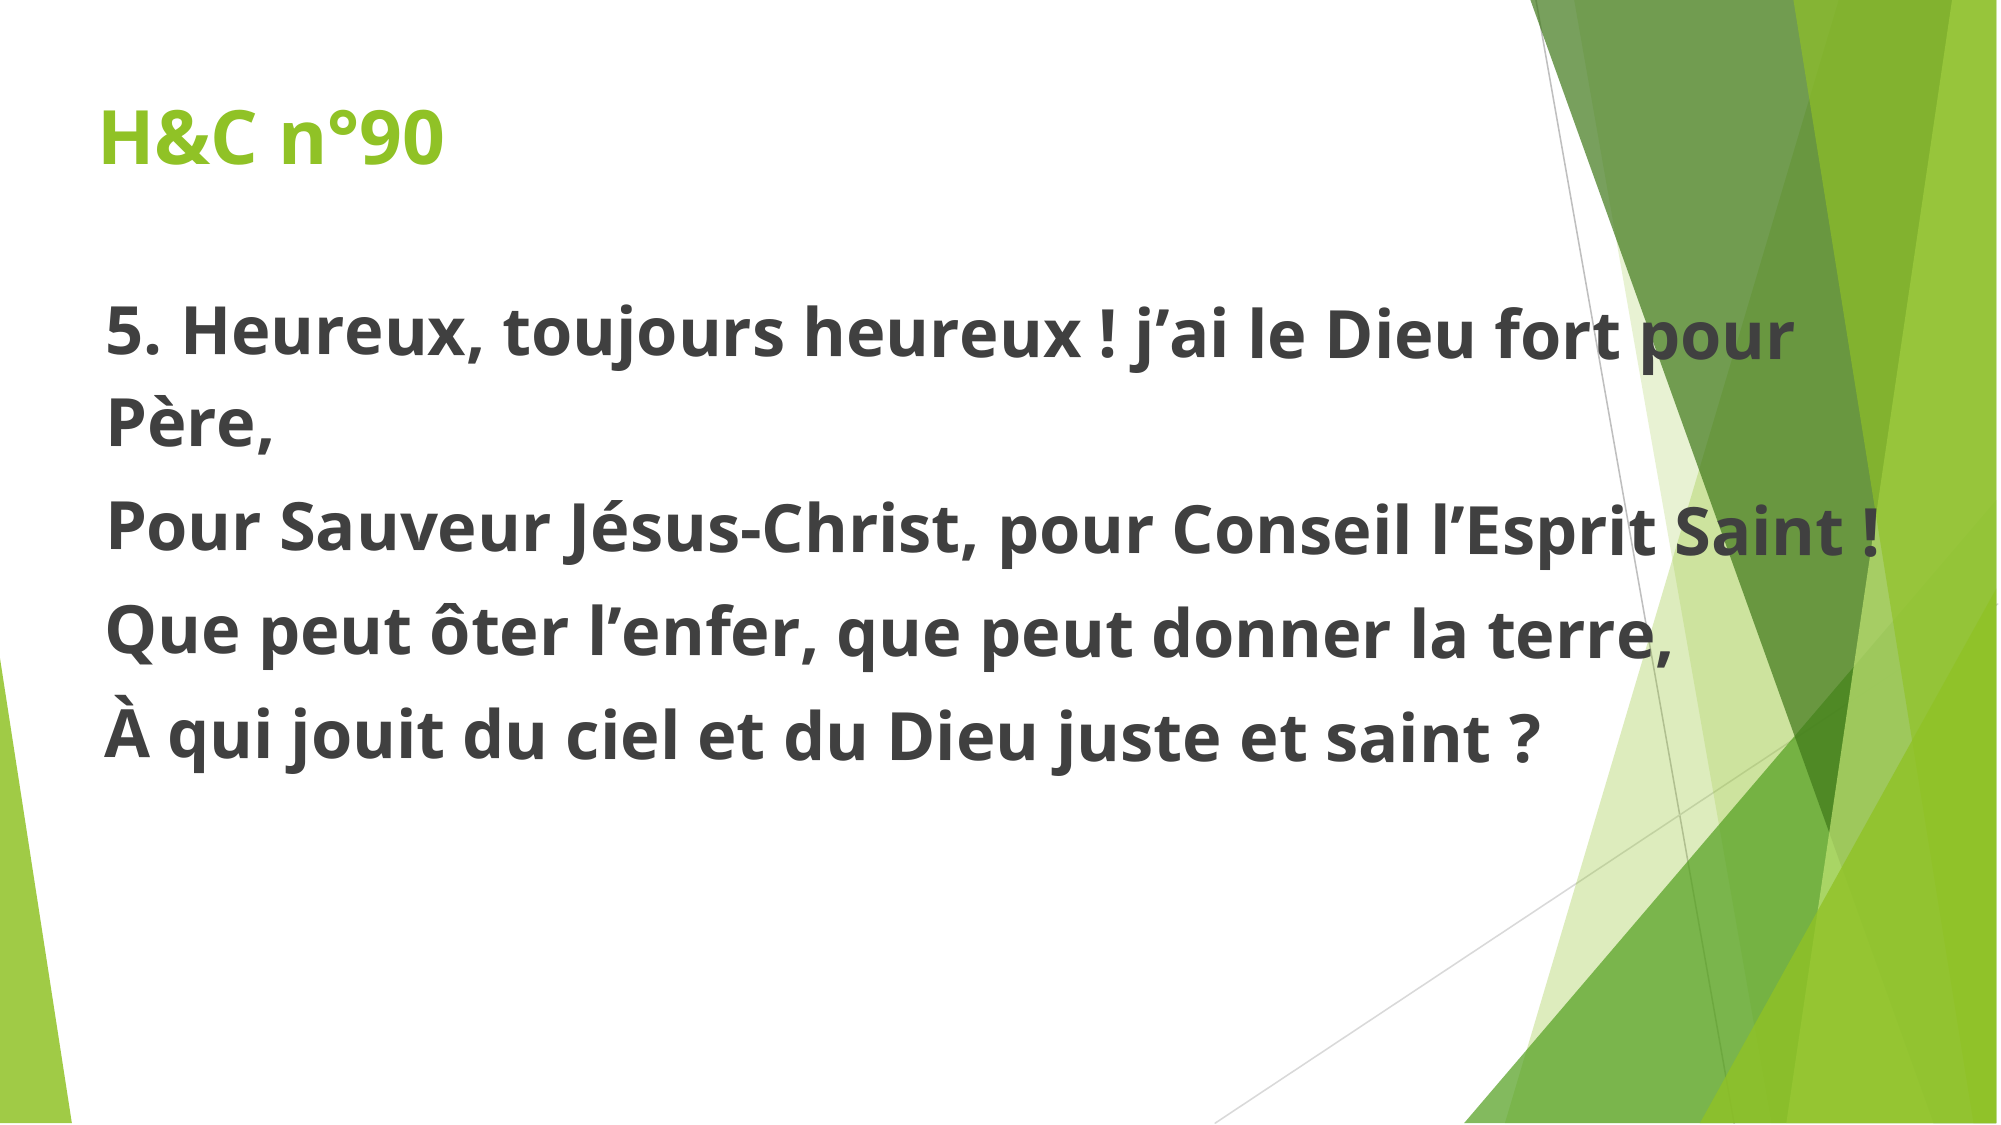

H&C n°90
5. Heureux, toujours heureux ! j’ai le Dieu fort pour Père,
Pour Sauveur Jésus-Christ, pour Conseil l’Esprit Saint !
Que peut ôter l’enfer, que peut donner la terre,
À qui jouit du ciel et du Dieu juste et saint ?